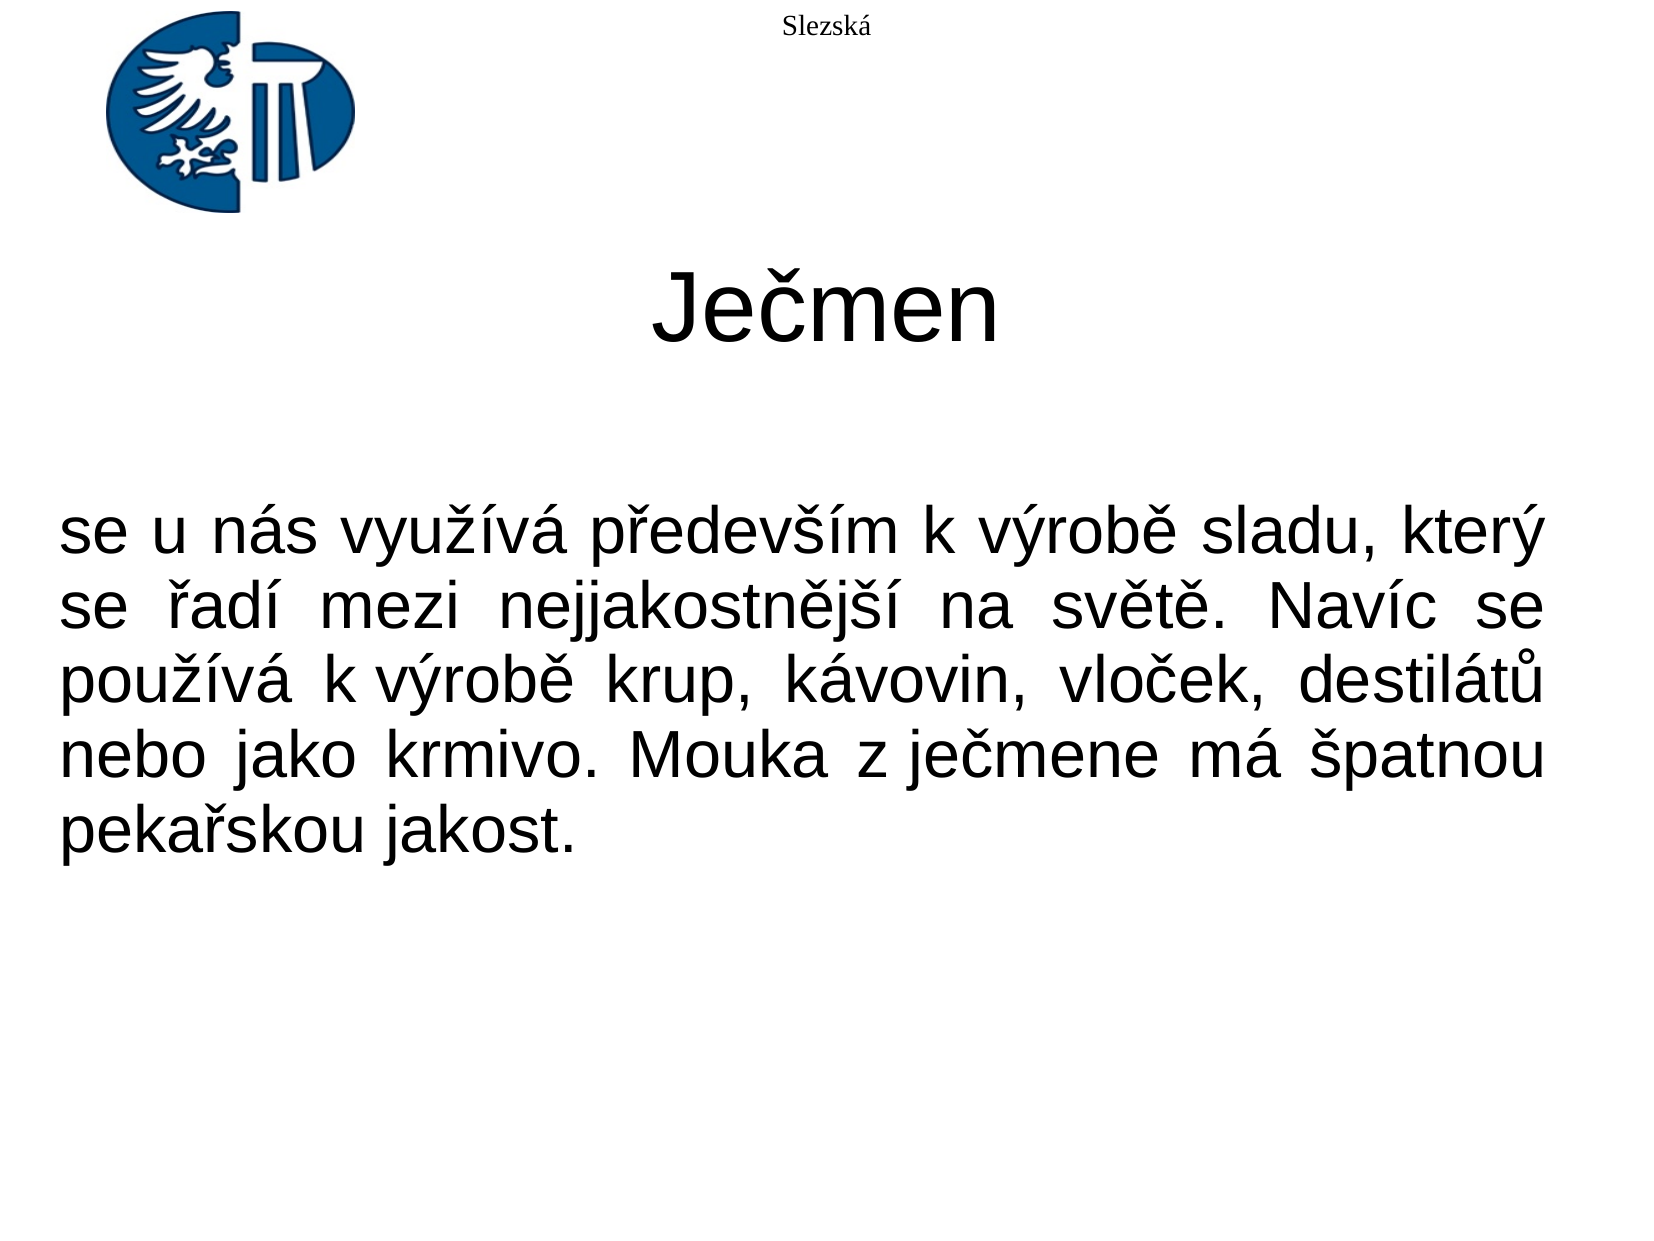

ahoj
# Ječmen
se u nás využívá především k výrobě sladu, který se řadí mezi nejjakostnější na světě. Navíc se používá k výrobě krup, kávovin, vloček, destilátů nebo jako krmivo. Mouka z ječmene má špatnou pekařskou jakost.